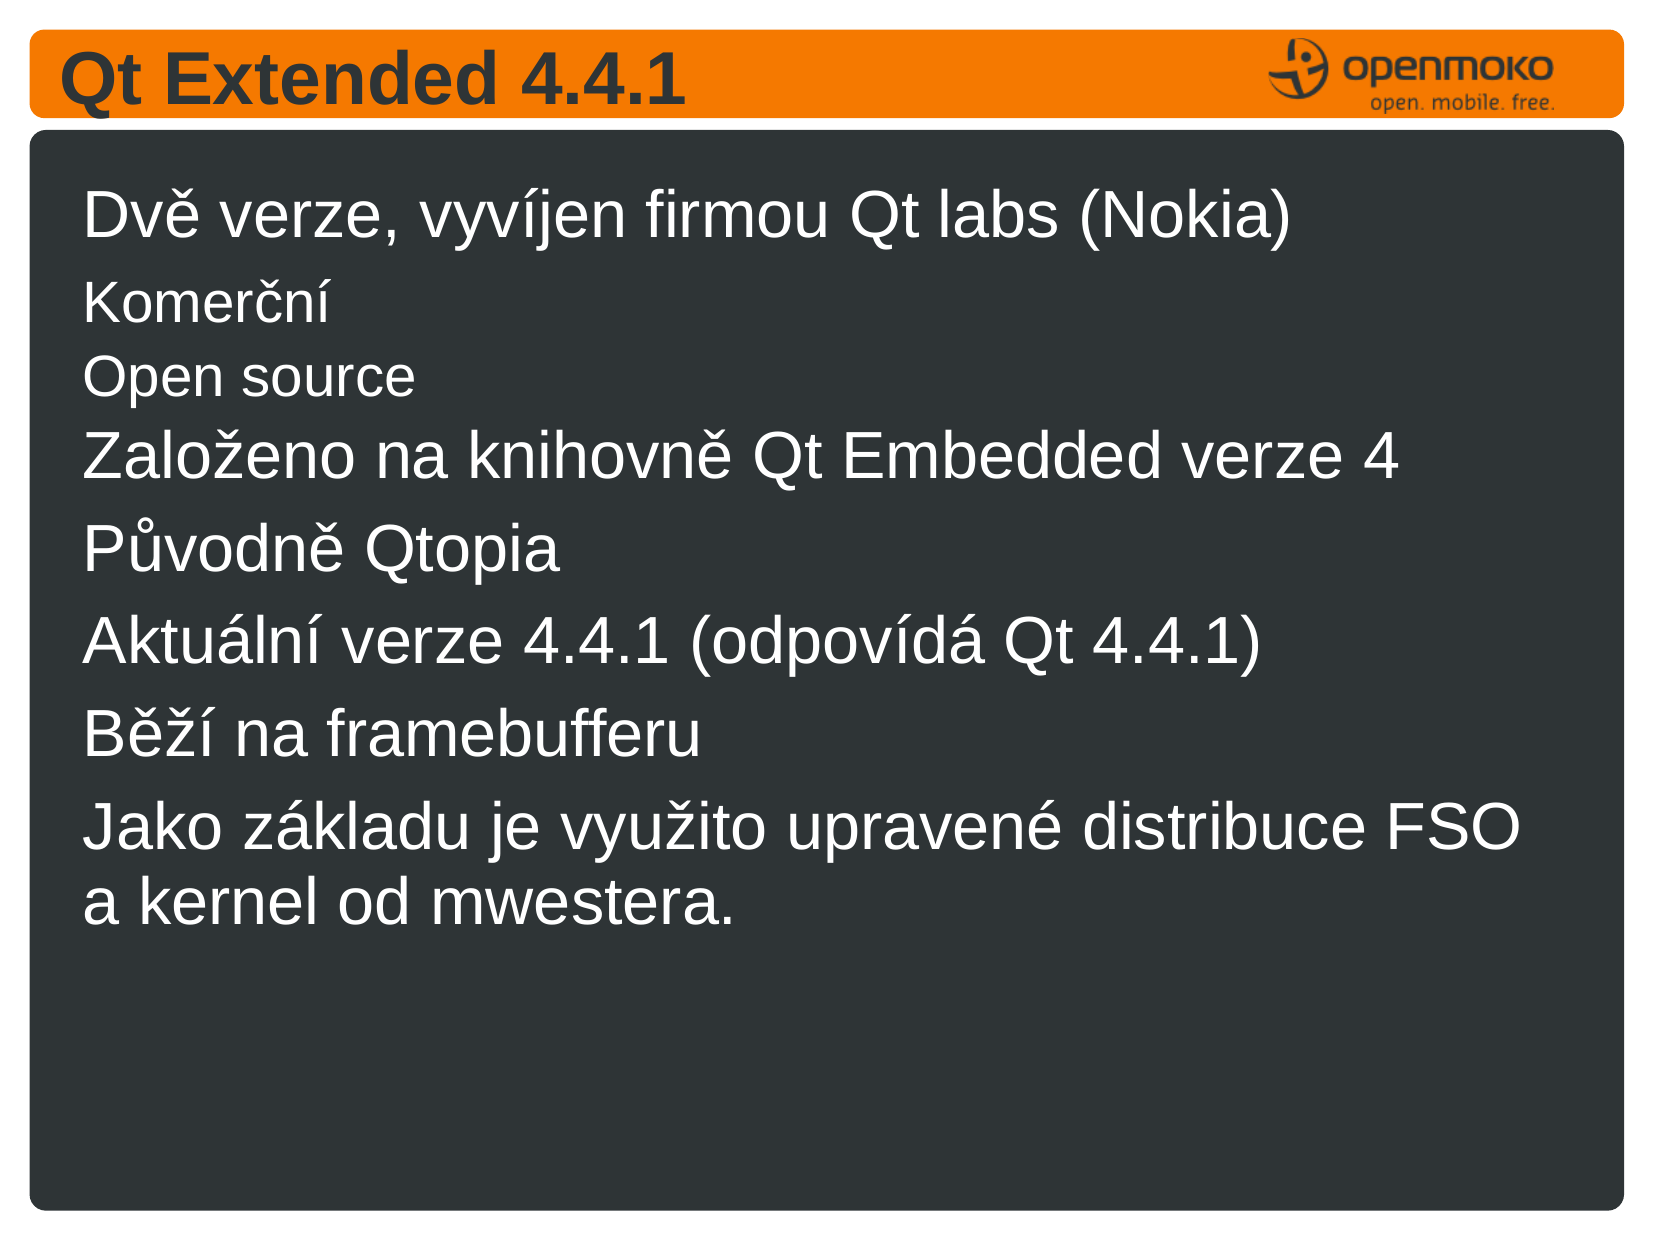

# Qt Extended 4.4.1
Dvě verze, vyvíjen firmou Qt labs (Nokia)
Komerční
Open source
Založeno na knihovně Qt Embedded verze 4
Původně Qtopia
Aktuální verze 4.4.1 (odpovídá Qt 4.4.1)
Běží na framebufferu
Jako základu je využito upravené distribuce FSO a kernel od mwestera.